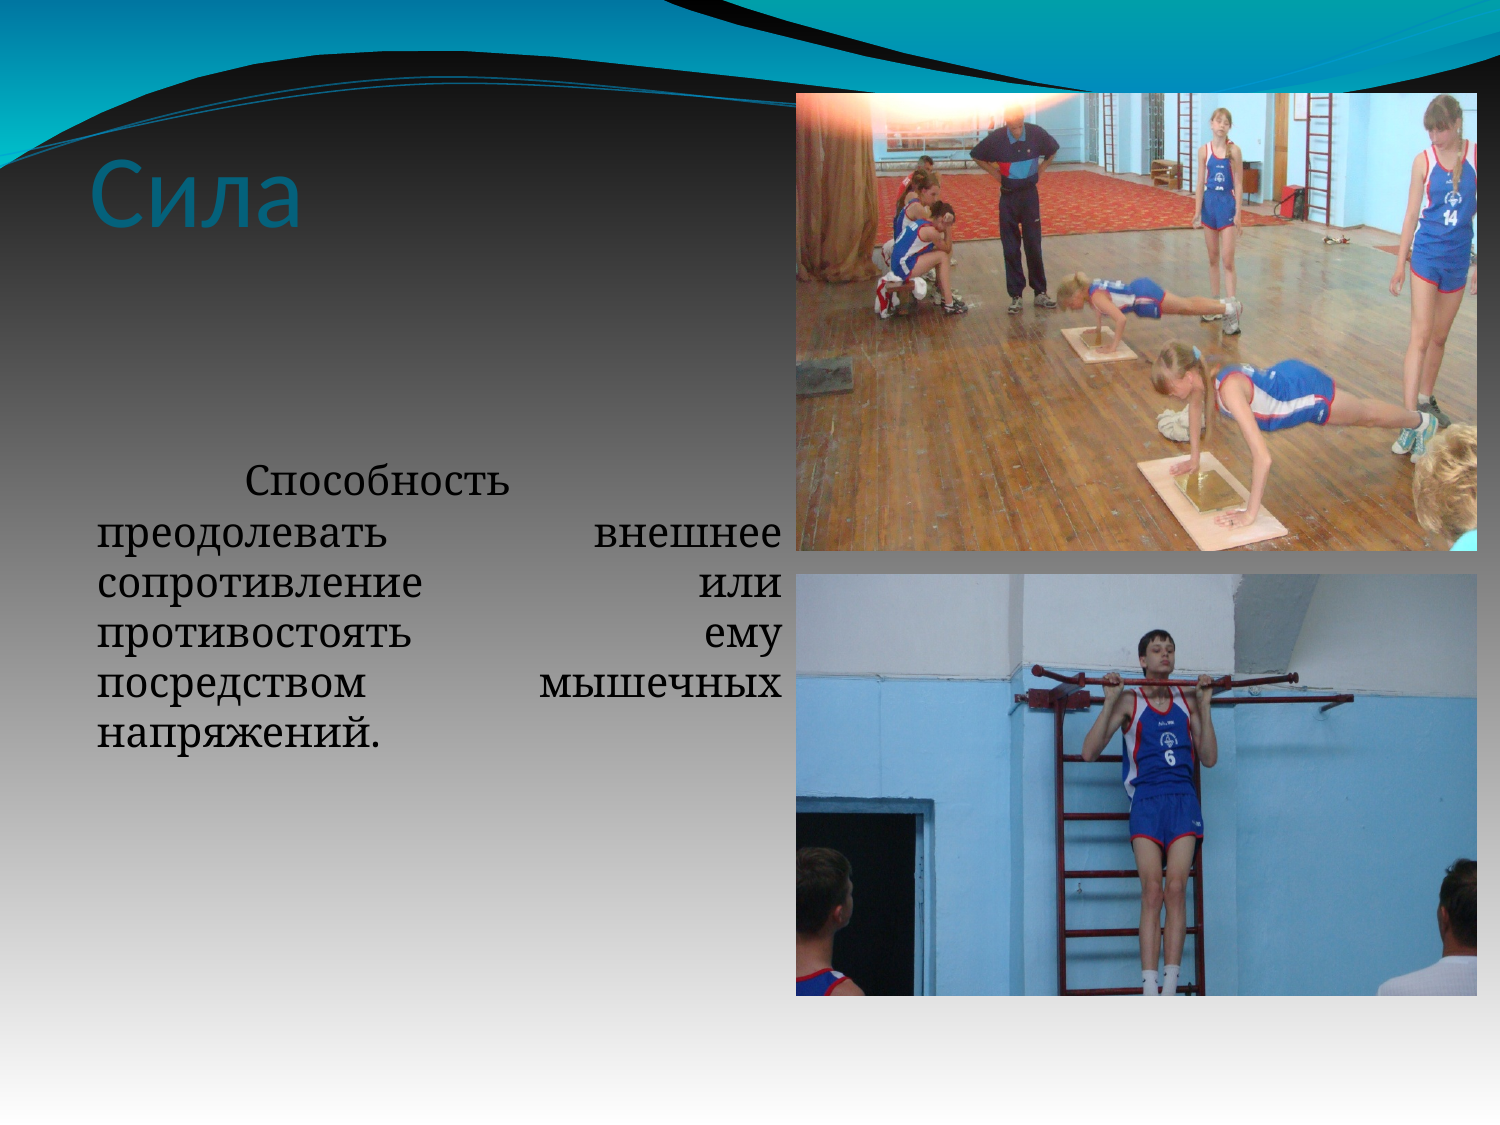

# Сила
		Способность преодолевать внешнее сопротивление или противостоять ему посредством мышечных напряжений.